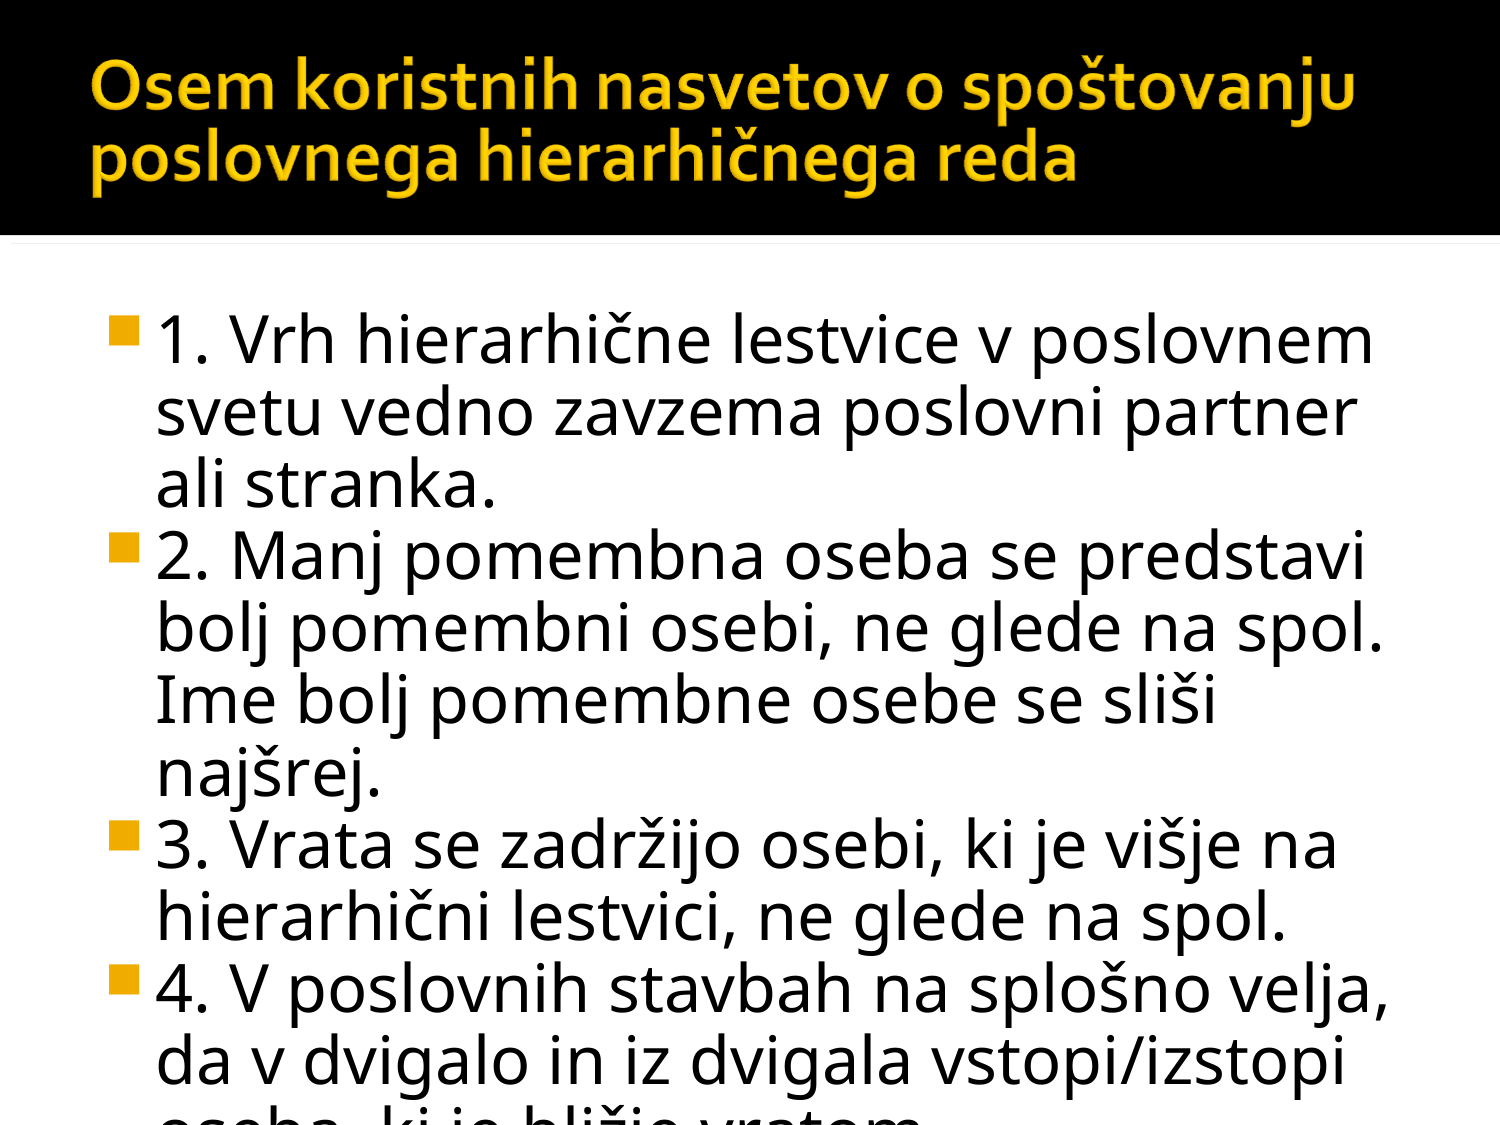

# 1. Vrh hierarhične lestvice v poslovnem svetu vedno zavzema poslovni partner ali stranka.
2. Manj pomembna oseba se predstavi bolj pomembni osebi, ne glede na spol. Ime bolj pomembne osebe se sliši najšrej.
3. Vrata se zadržijo osebi, ki je višje na hierarhični lestvici, ne glede na spol.
4. V poslovnih stavbah na splošno velja, da v dvigalo in iz dvigala vstopi/izstopi oseba, ki je bližje vratom.